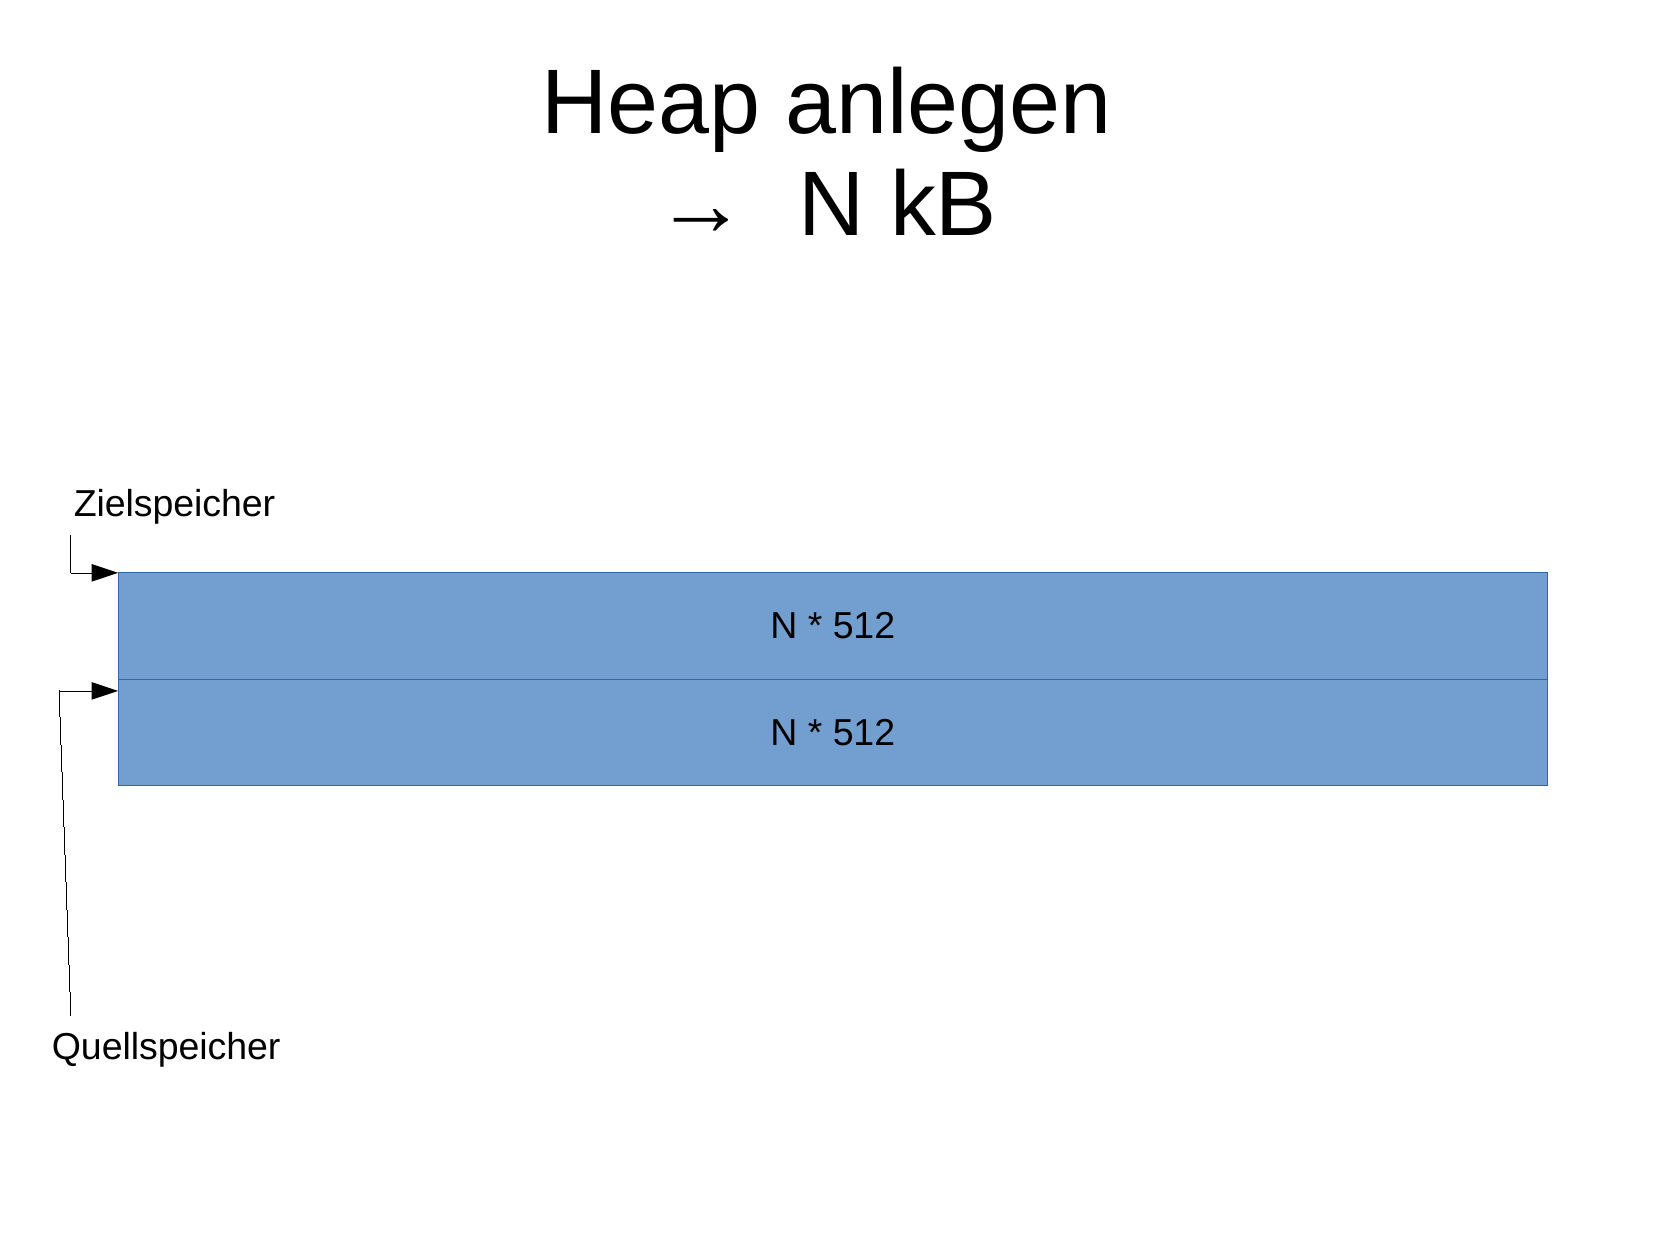

# Heap anlegen → N kB
Zielspeicher
N * 512
N * 512
Quellspeicher